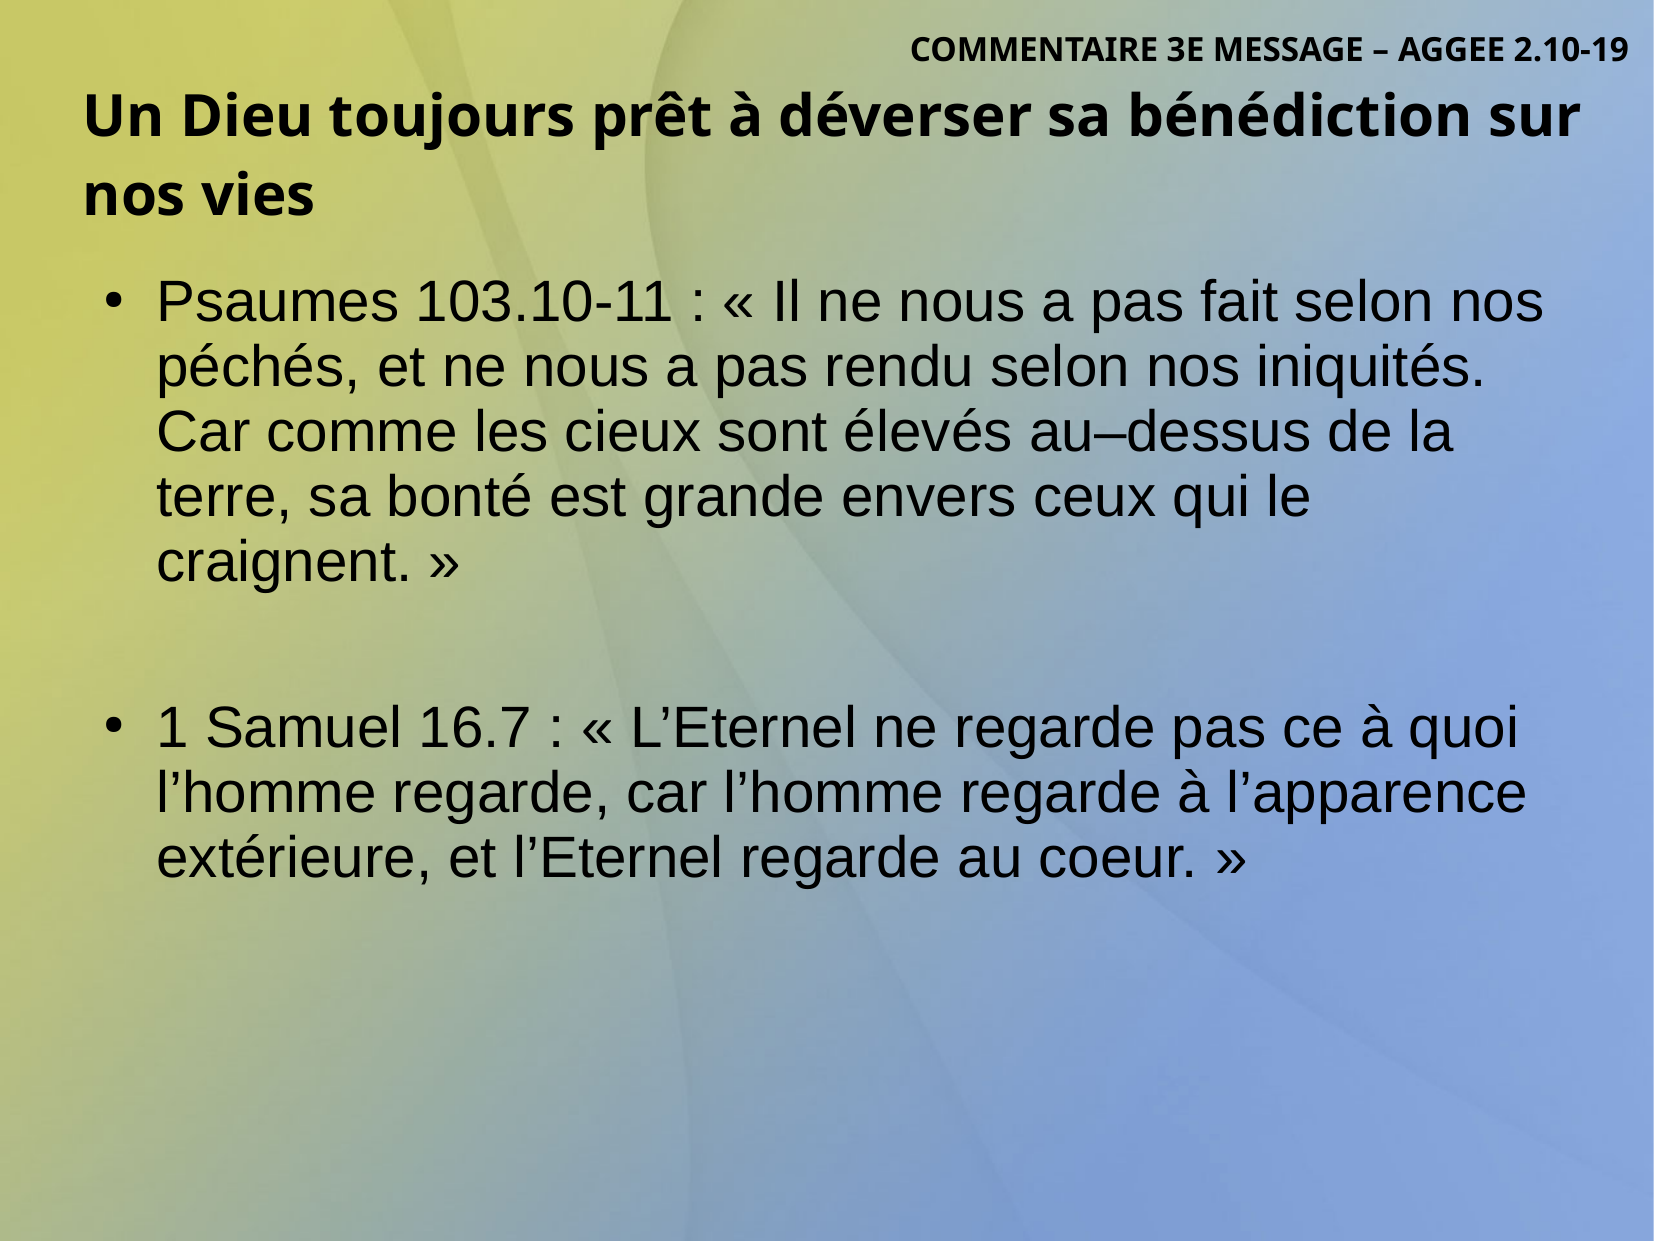

COMMENTAIRE 3E MESSAGE – AGGEE 2.10-19
# Un Dieu toujours prêt à déverser sa bénédiction sur nos vies
Psaumes 103.10-11 : « Il ne nous a pas fait selon nos péchés, et ne nous a pas rendu selon nos iniquités. Car comme les cieux sont élevés au–dessus de la terre, sa bonté est grande envers ceux qui le craignent. »
1 Samuel 16.7 : « L’Eternel ne regarde pas ce à quoi l’homme regarde, car l’homme regarde à l’apparence extérieure, et l’Eternel regarde au coeur. »